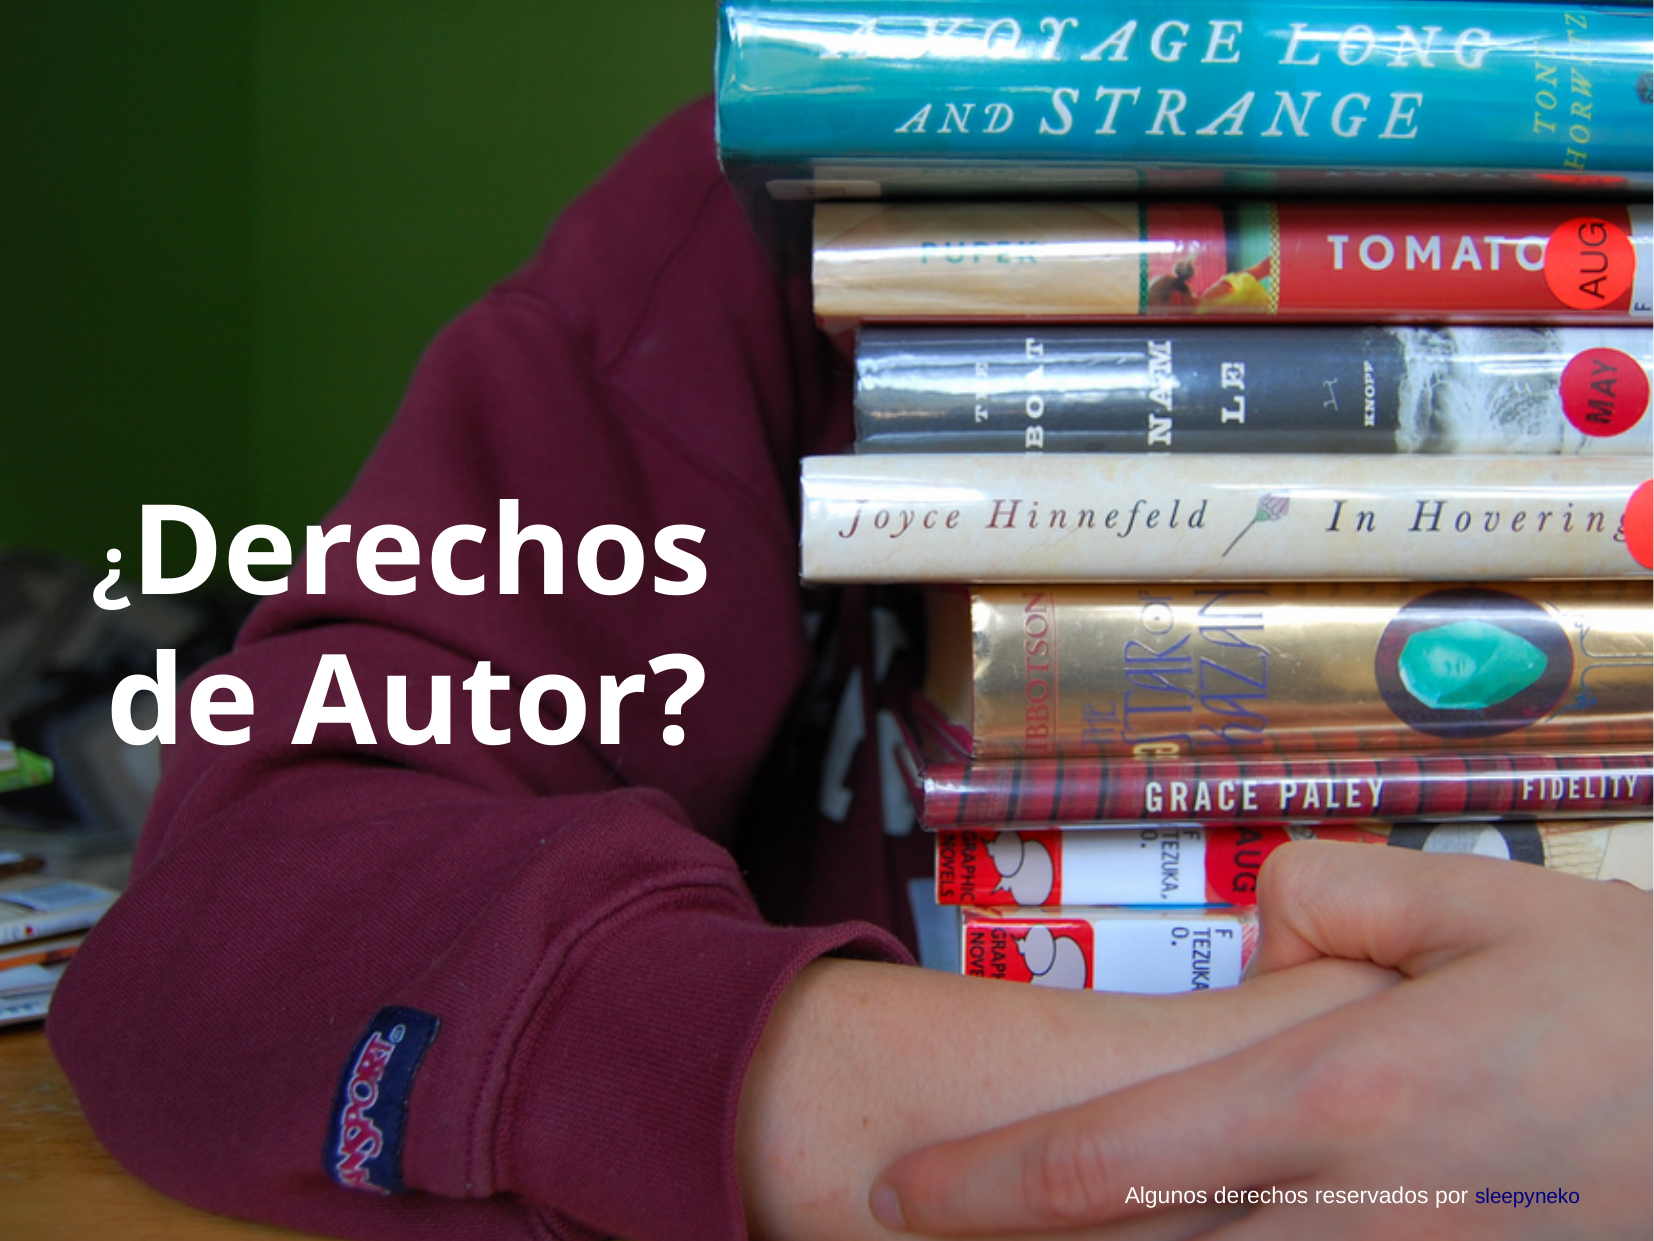

¿Derechos
de Autor?
 Algunos derechos reservados por sleepyneko